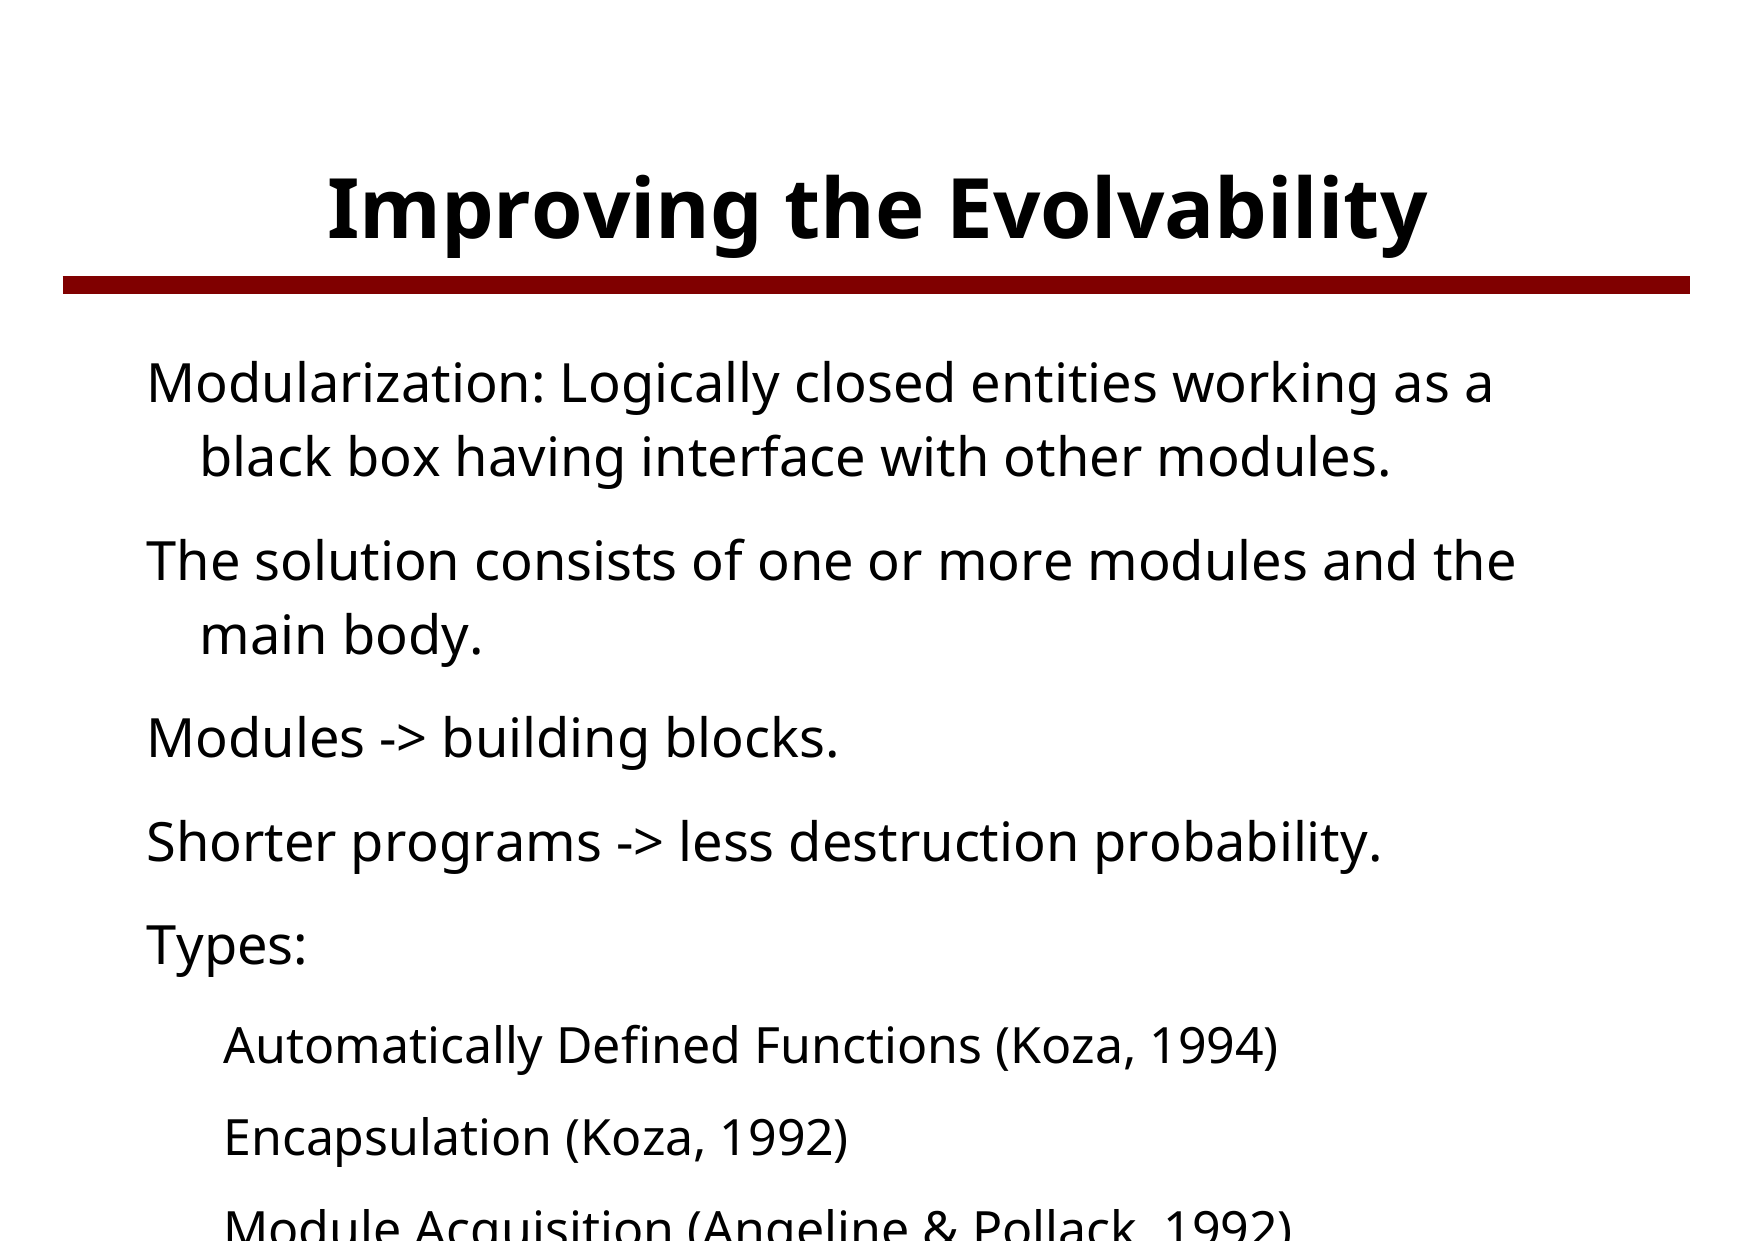

# Improving the Evolvability
Modularization: Logically closed entities working as a black box having interface with other modules.
The solution consists of one or more modules and the main body.
Modules -> building blocks.
Shorter programs -> less destruction probability.
Types:
Automatically Defined Functions (Koza, 1994)
Encapsulation (Koza, 1992)
Module Acquisition (Angeline & Pollack, 1992)